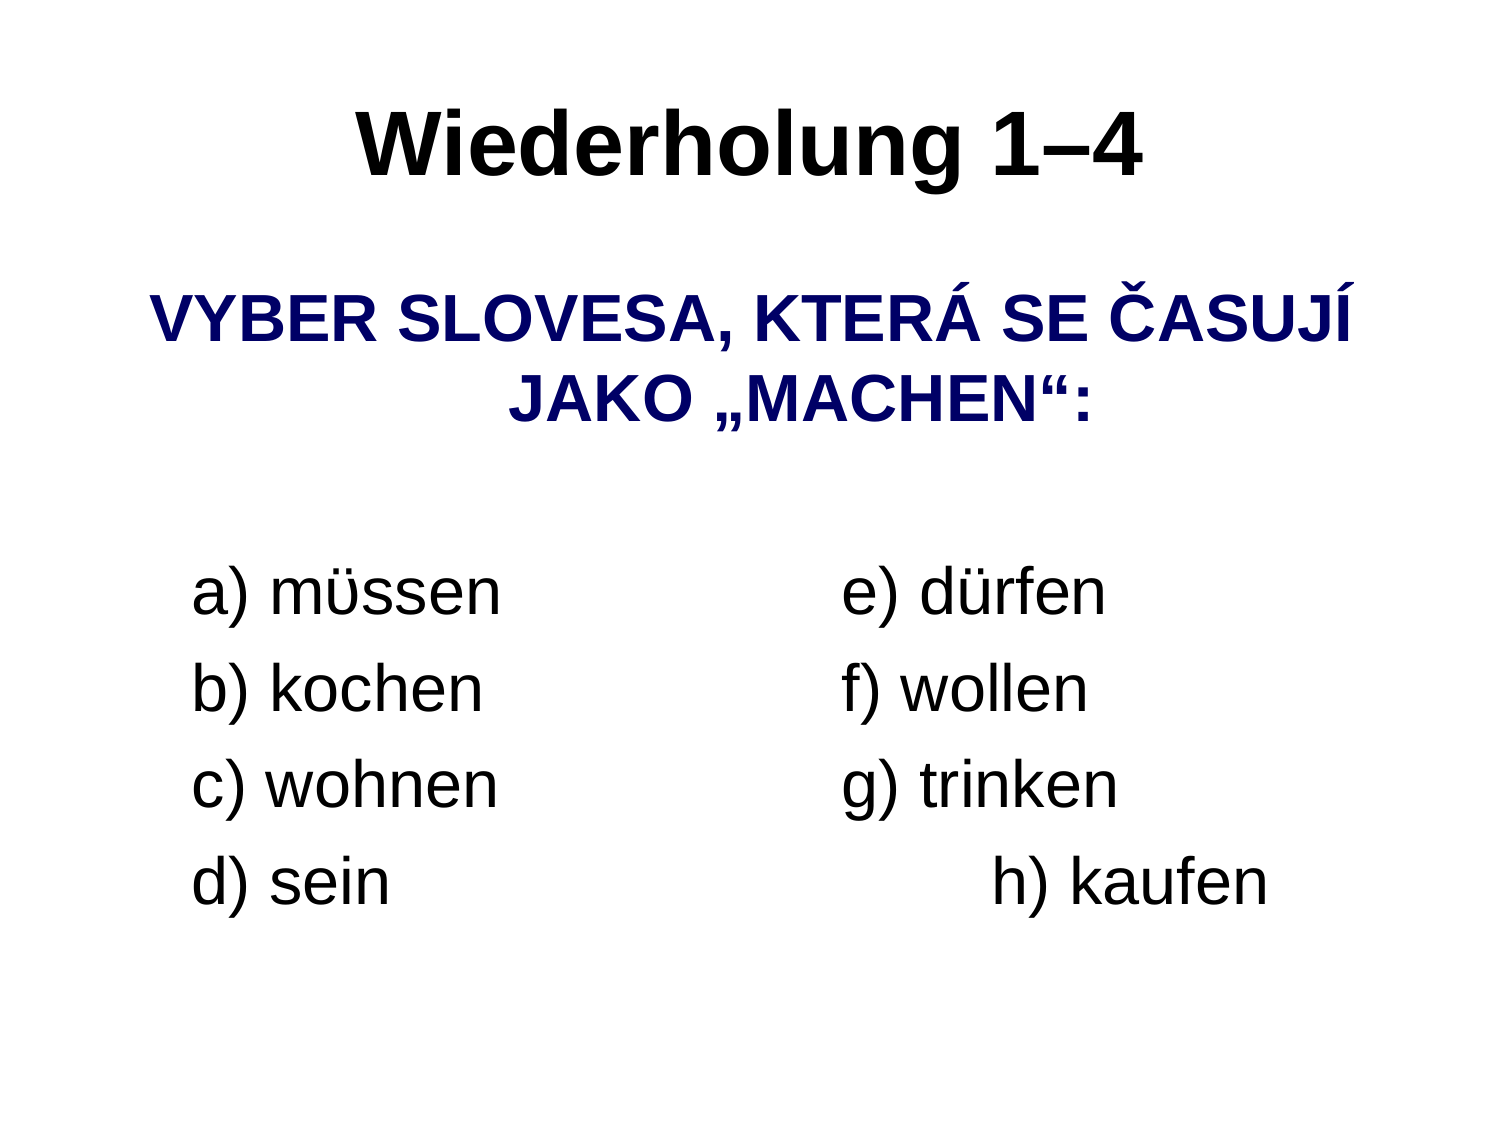

# Wiederholung 1–4
VYBER SLOVESA, KTERÁ SE ČASUJÍ JAKO „MACHEN“:
	a) mϋssen			e) dürfen
	b) kochen			f) wollen
	c) wohnen			g) trinken
	d) sein				h) kaufen